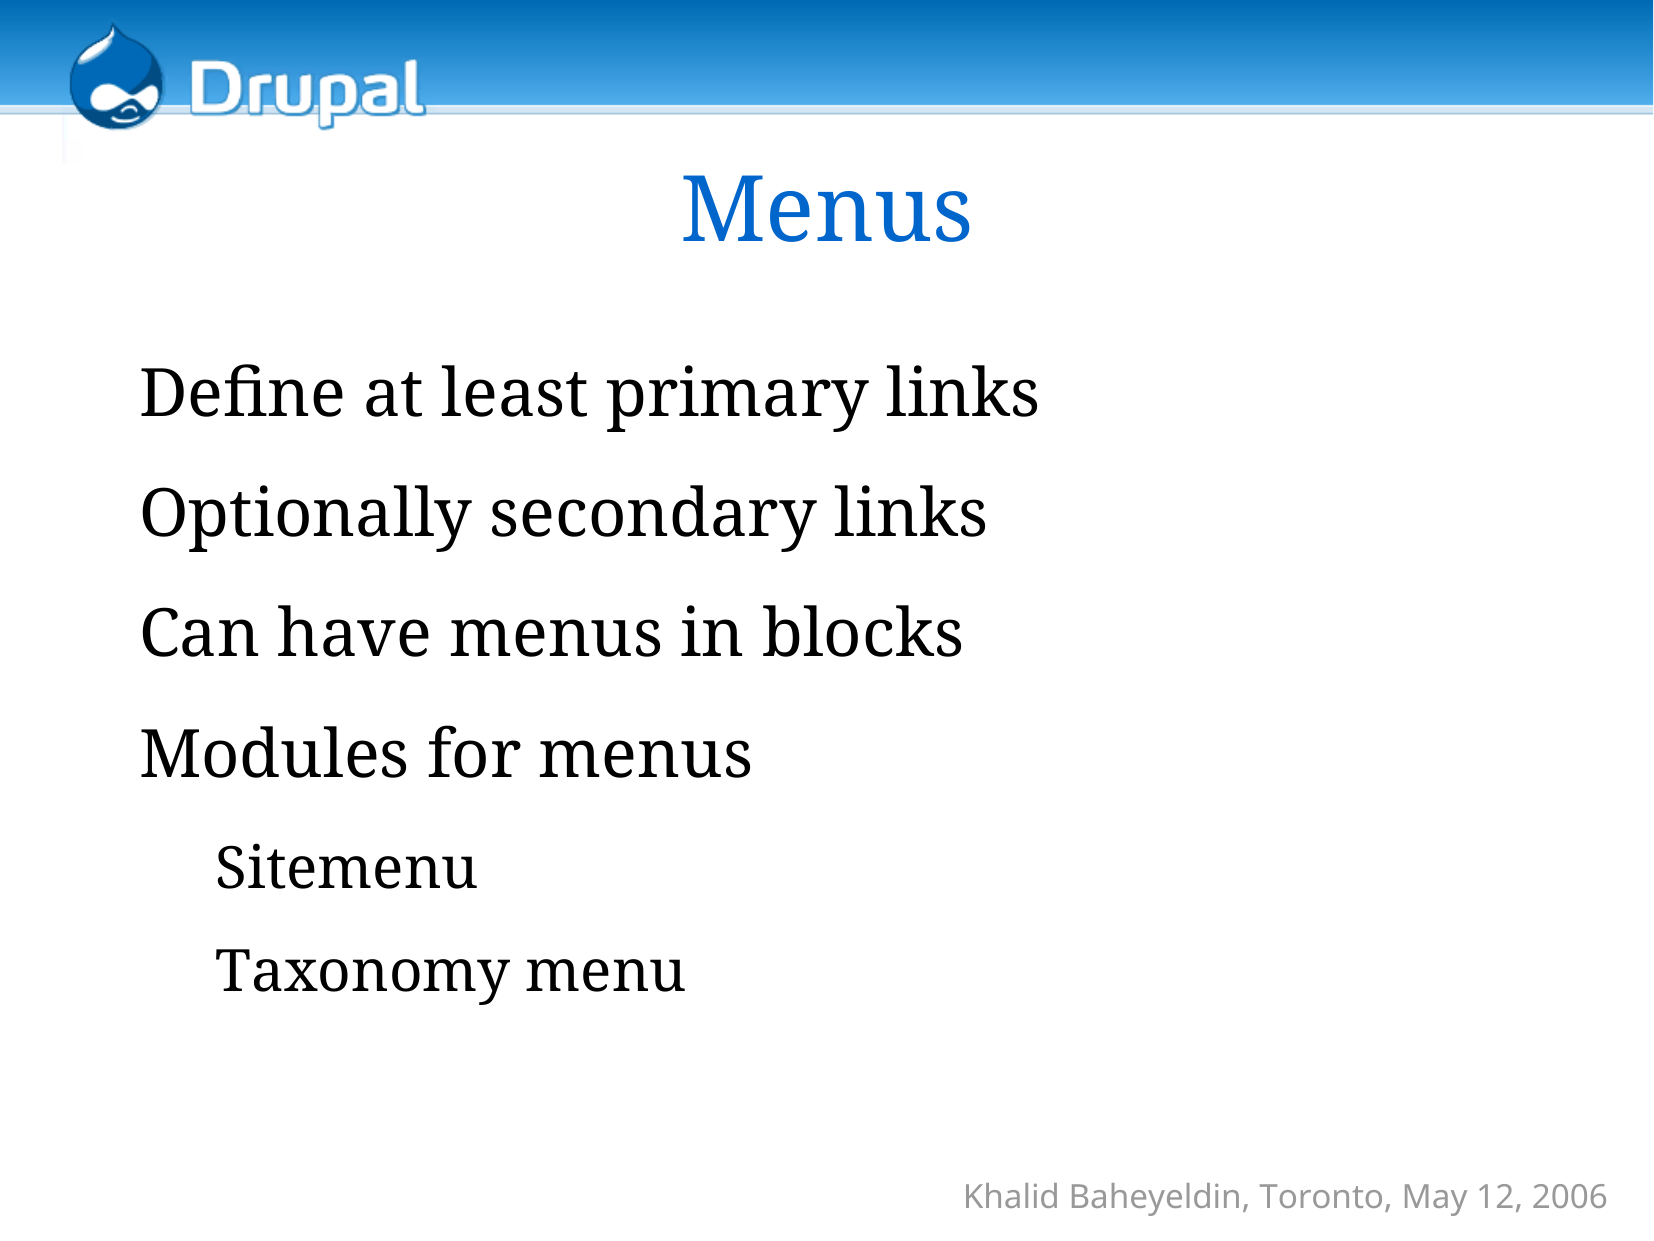

# Menus
Define at least primary links
Optionally secondary links
Can have menus in blocks
Modules for menus
Sitemenu
Taxonomy menu